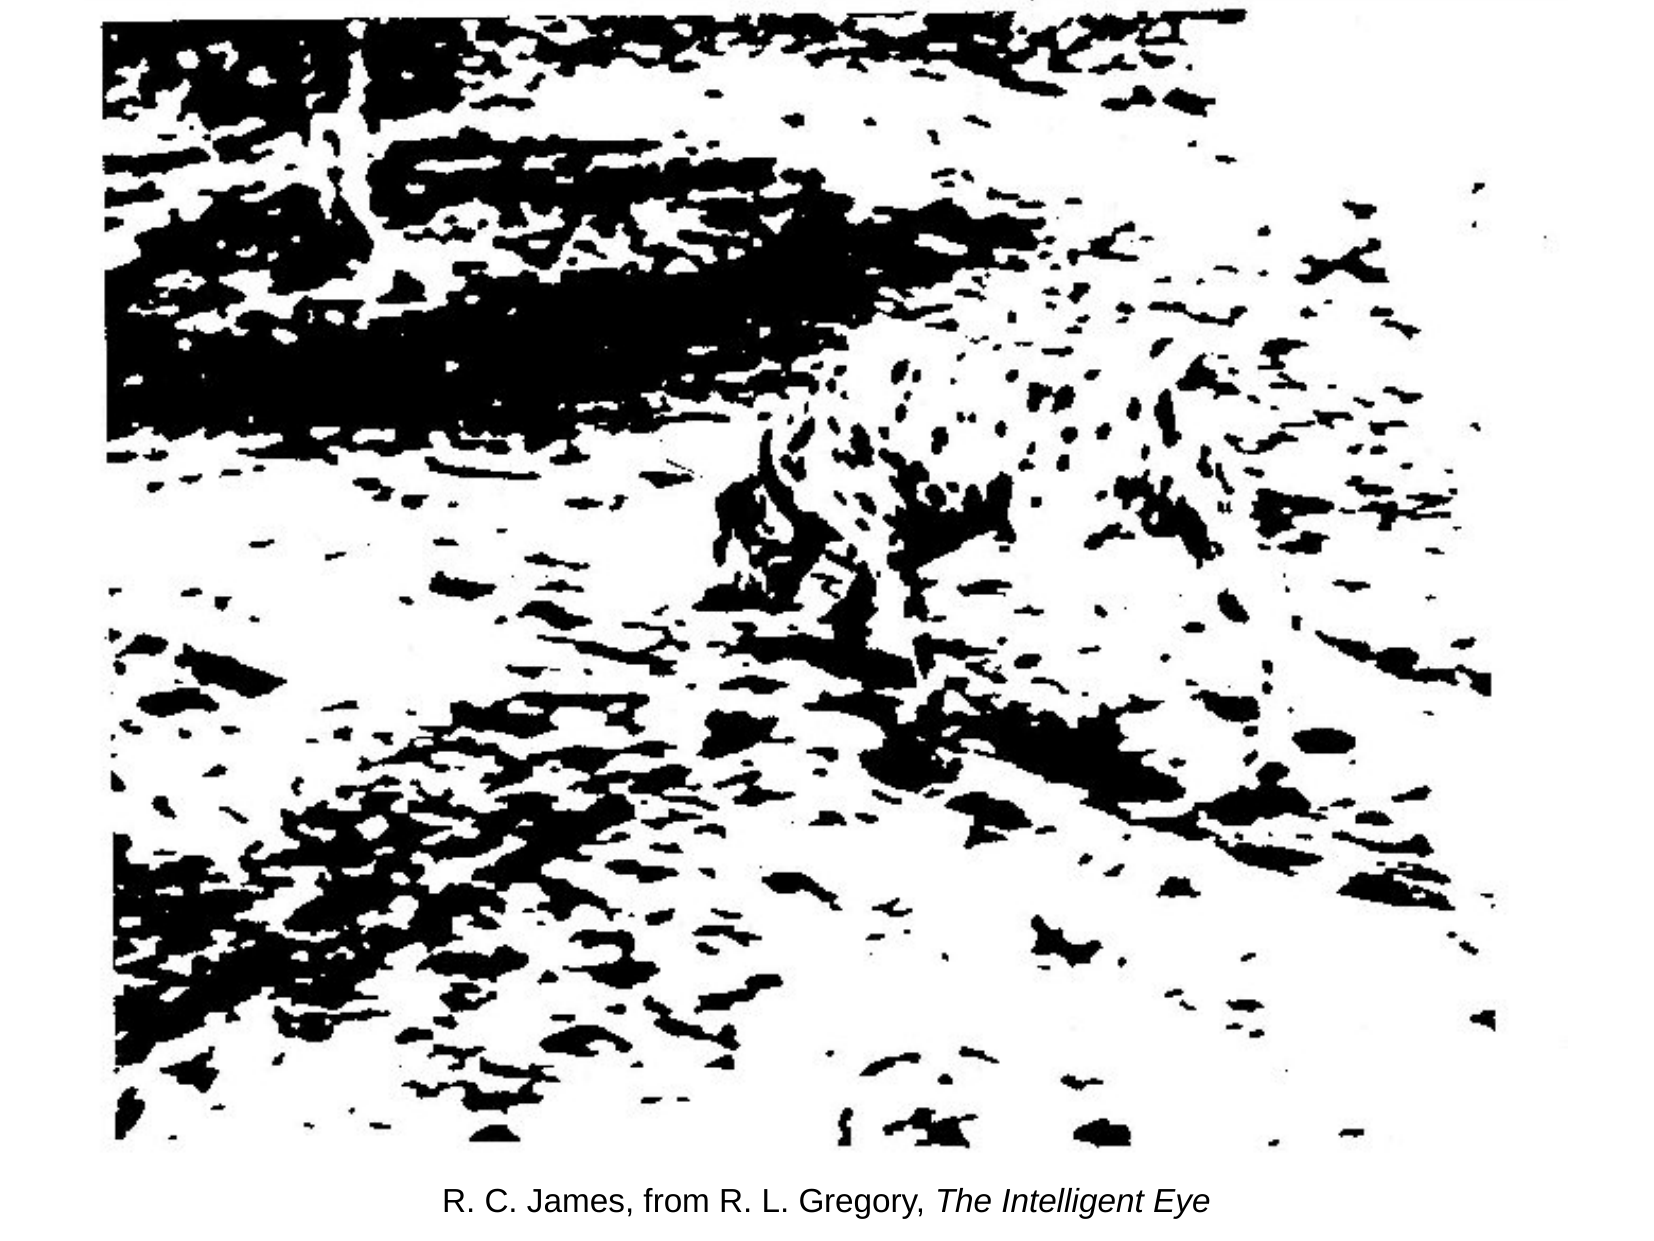

# R. C. James, from R. L. Gregory, The Intelligent Eye